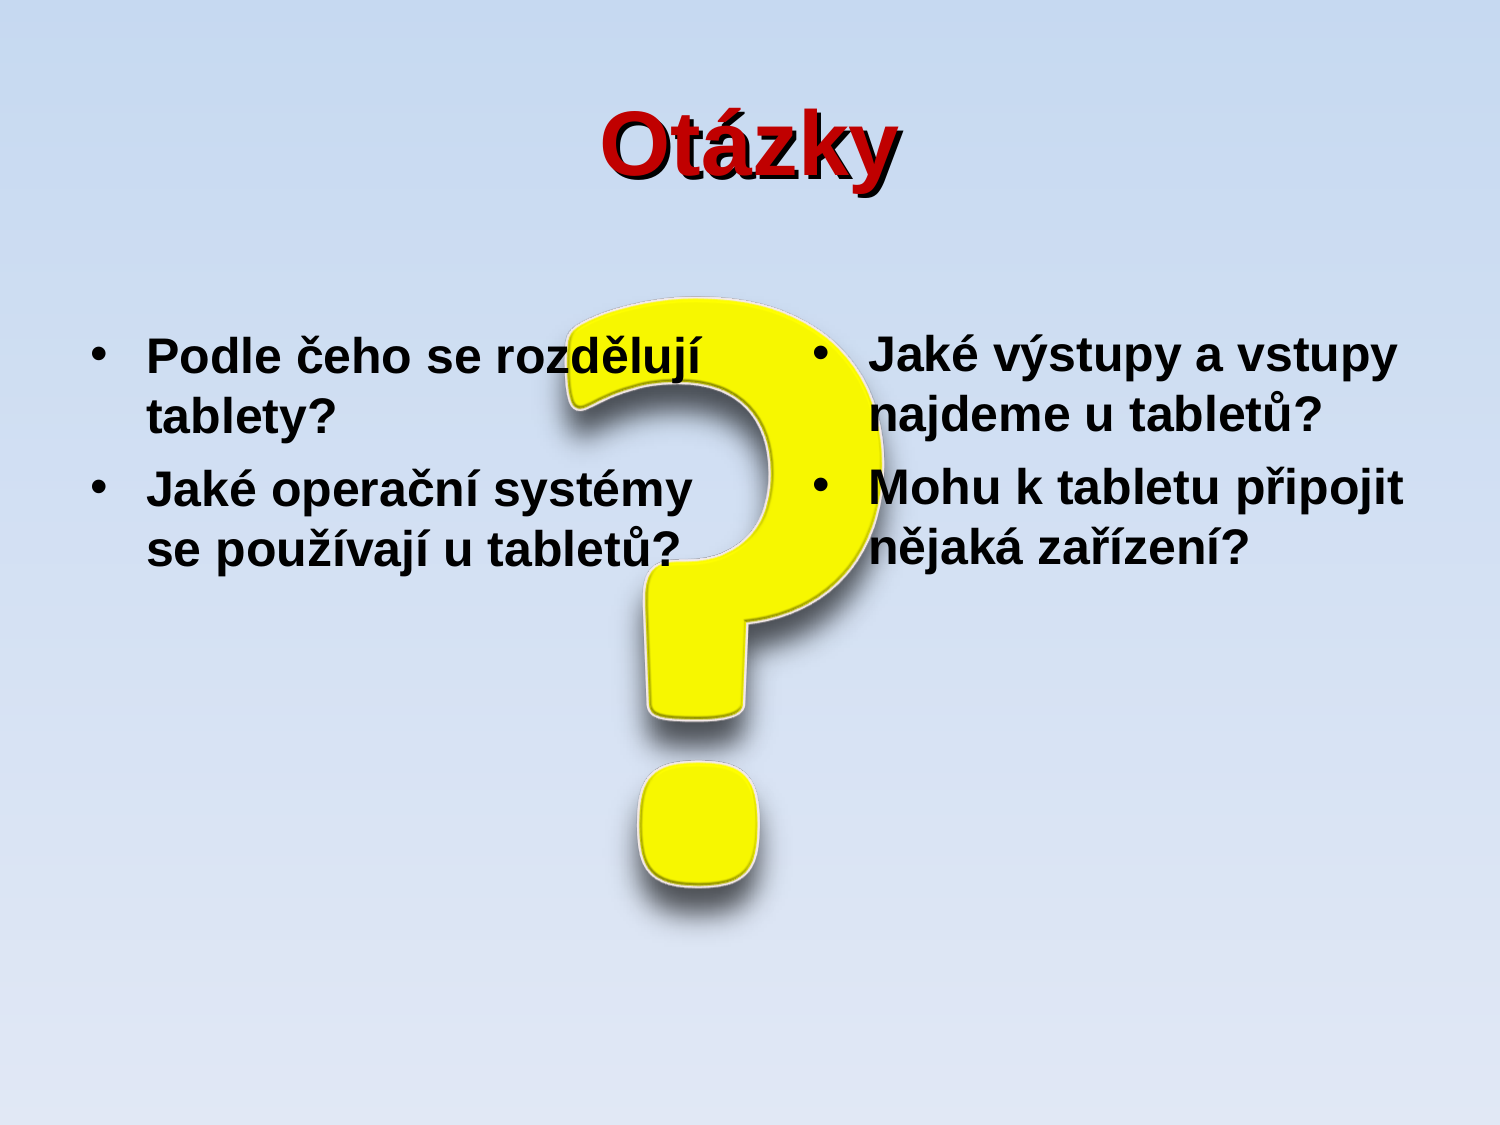

# Otázky
Jaké výstupy a vstupy najdeme u tabletů?
Mohu k tabletu připojit nějaká zařízení?
Podle čeho se rozdělují tablety?
Jaké operační systémy se používají u tabletů?